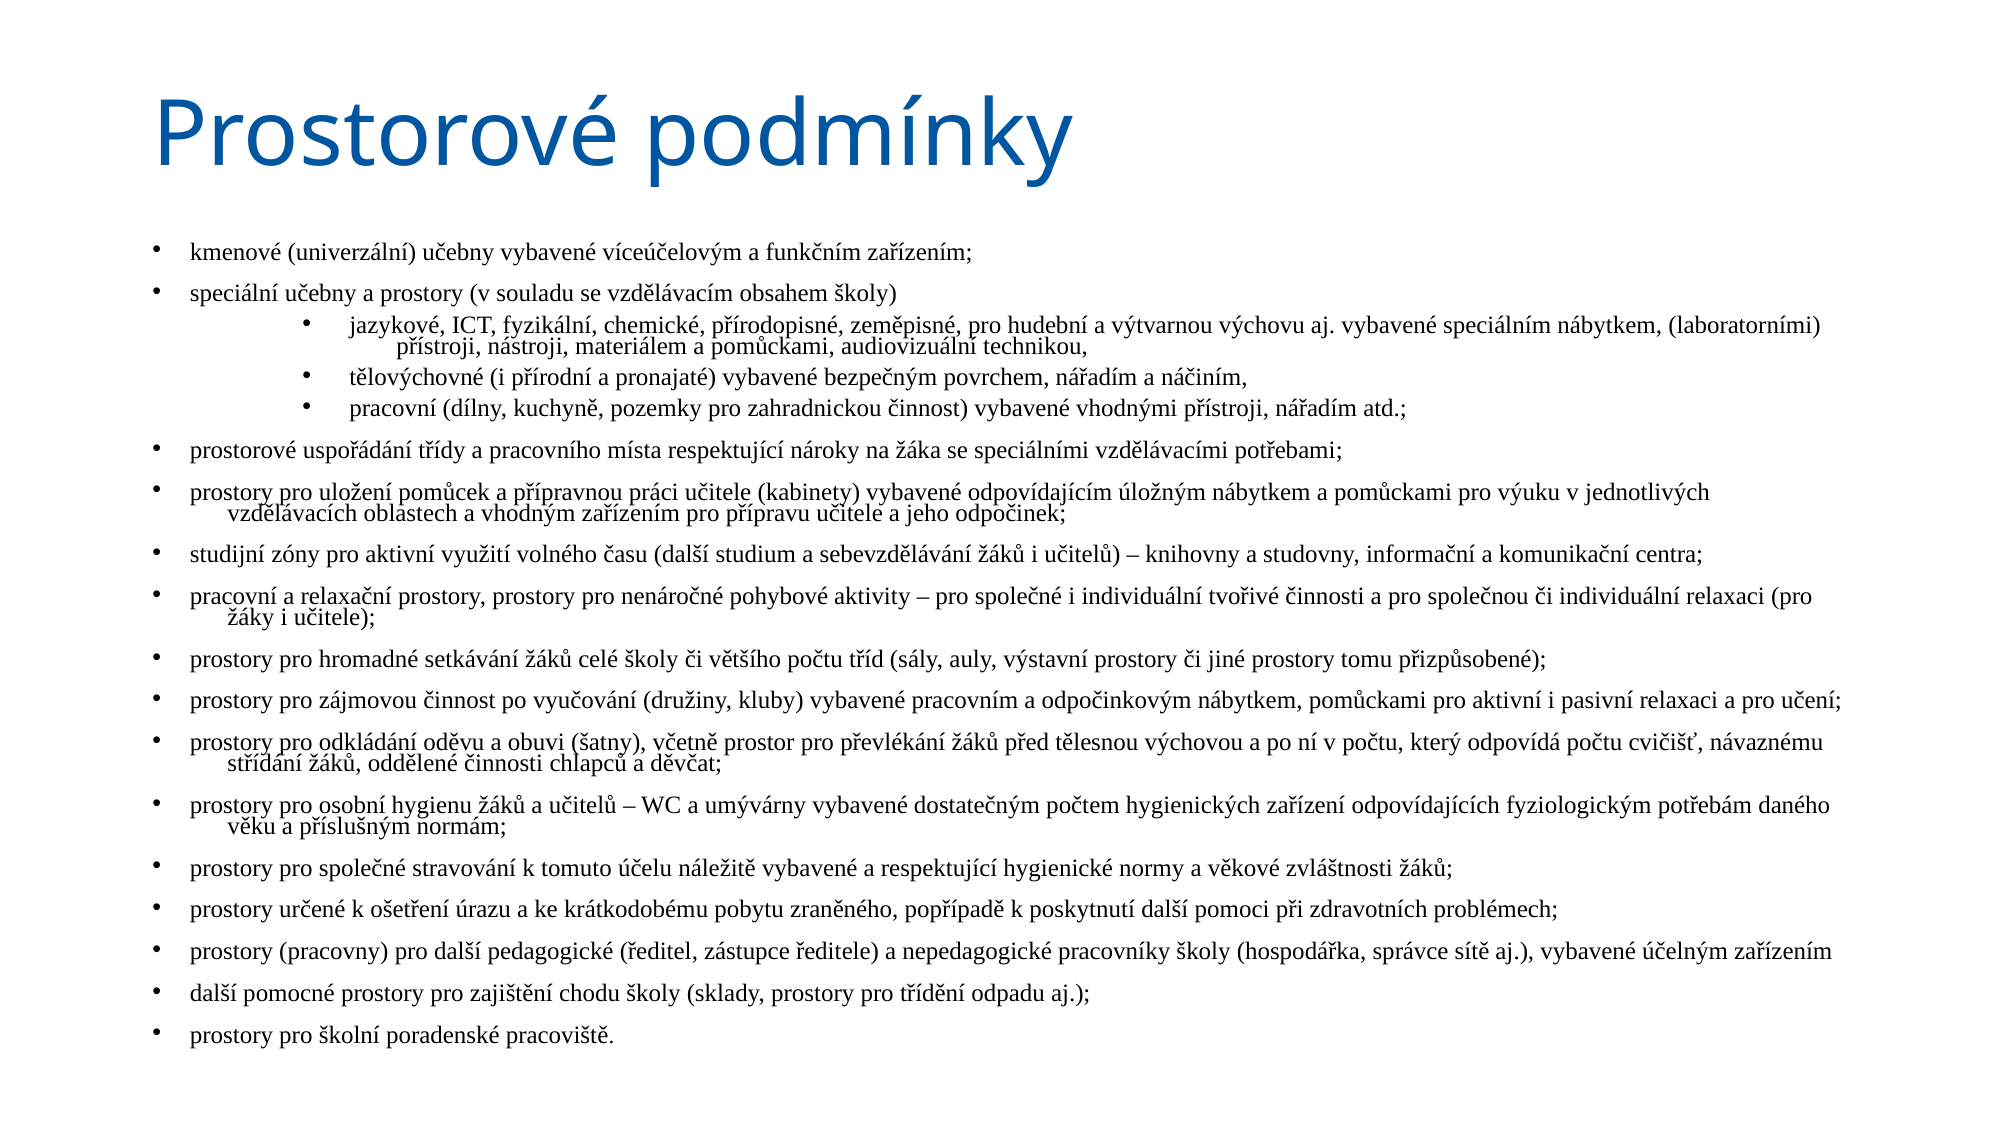

# Prostorové podmínky
kmenové (univerzální) učebny vybavené víceúčelovým a funkčním zařízením;
speciální učebny a prostory (v souladu se vzdělávacím obsahem školy)
jazykové, ICT, fyzikální, chemické, přírodopisné, zeměpisné, pro hudební a výtvarnou výchovu aj. vybavené speciálním nábytkem, (laboratorními) přístroji, nástroji, materiálem a pomůckami, audiovizuální technikou,
tělovýchovné (i přírodní a pronajaté) vybavené bezpečným povrchem, nářadím a náčiním,
pracovní (dílny, kuchyně, pozemky pro zahradnickou činnost) vybavené vhodnými přístroji, nářadím atd.;
prostorové uspořádání třídy a pracovního místa respektující nároky na žáka se speciálními vzdělávacími potřebami;
prostory pro uložení pomůcek a přípravnou práci učitele (kabinety) vybavené odpovídajícím úložným nábytkem a pomůckami pro výuku v jednotlivých vzdělávacích oblastech a vhodným zařízením pro přípravu učitele a jeho odpočinek;
studijní zóny pro aktivní využití volného času (další studium a sebevzdělávání žáků i učitelů) – knihovny a studovny, informační a komunikační centra;
pracovní a relaxační prostory, prostory pro nenáročné pohybové aktivity – pro společné i individuální tvořivé činnosti a pro společnou či individuální relaxaci (pro žáky i učitele);
prostory pro hromadné setkávání žáků celé školy či většího počtu tříd (sály, auly, výstavní prostory či jiné prostory tomu přizpůsobené);
prostory pro zájmovou činnost po vyučování (družiny, kluby) vybavené pracovním a odpočinkovým nábytkem, pomůckami pro aktivní i pasivní relaxaci a pro učení;
prostory pro odkládání oděvu a obuvi (šatny), včetně prostor pro převlékání žáků před tělesnou výchovou a po ní v počtu, který odpovídá počtu cvičišť, návaznému střídání žáků, oddělené činnosti chlapců a děvčat;
prostory pro osobní hygienu žáků a učitelů – WC a umývárny vybavené dostatečným počtem hygienických zařízení odpovídajících fyziologickým potřebám daného věku a příslušným normám;
prostory pro společné stravování k tomuto účelu náležitě vybavené a respektující hygienické normy a věkové zvláštnosti žáků;
prostory určené k ošetření úrazu a ke krátkodobému pobytu zraněného, popřípadě k poskytnutí další pomoci při zdravotních problémech;
prostory (pracovny) pro další pedagogické (ředitel, zástupce ředitele) a nepedagogické pracovníky školy (hospodářka, správce sítě aj.), vybavené účelným zařízením
další pomocné prostory pro zajištění chodu školy (sklady, prostory pro třídění odpadu aj.);
prostory pro školní poradenské pracoviště.